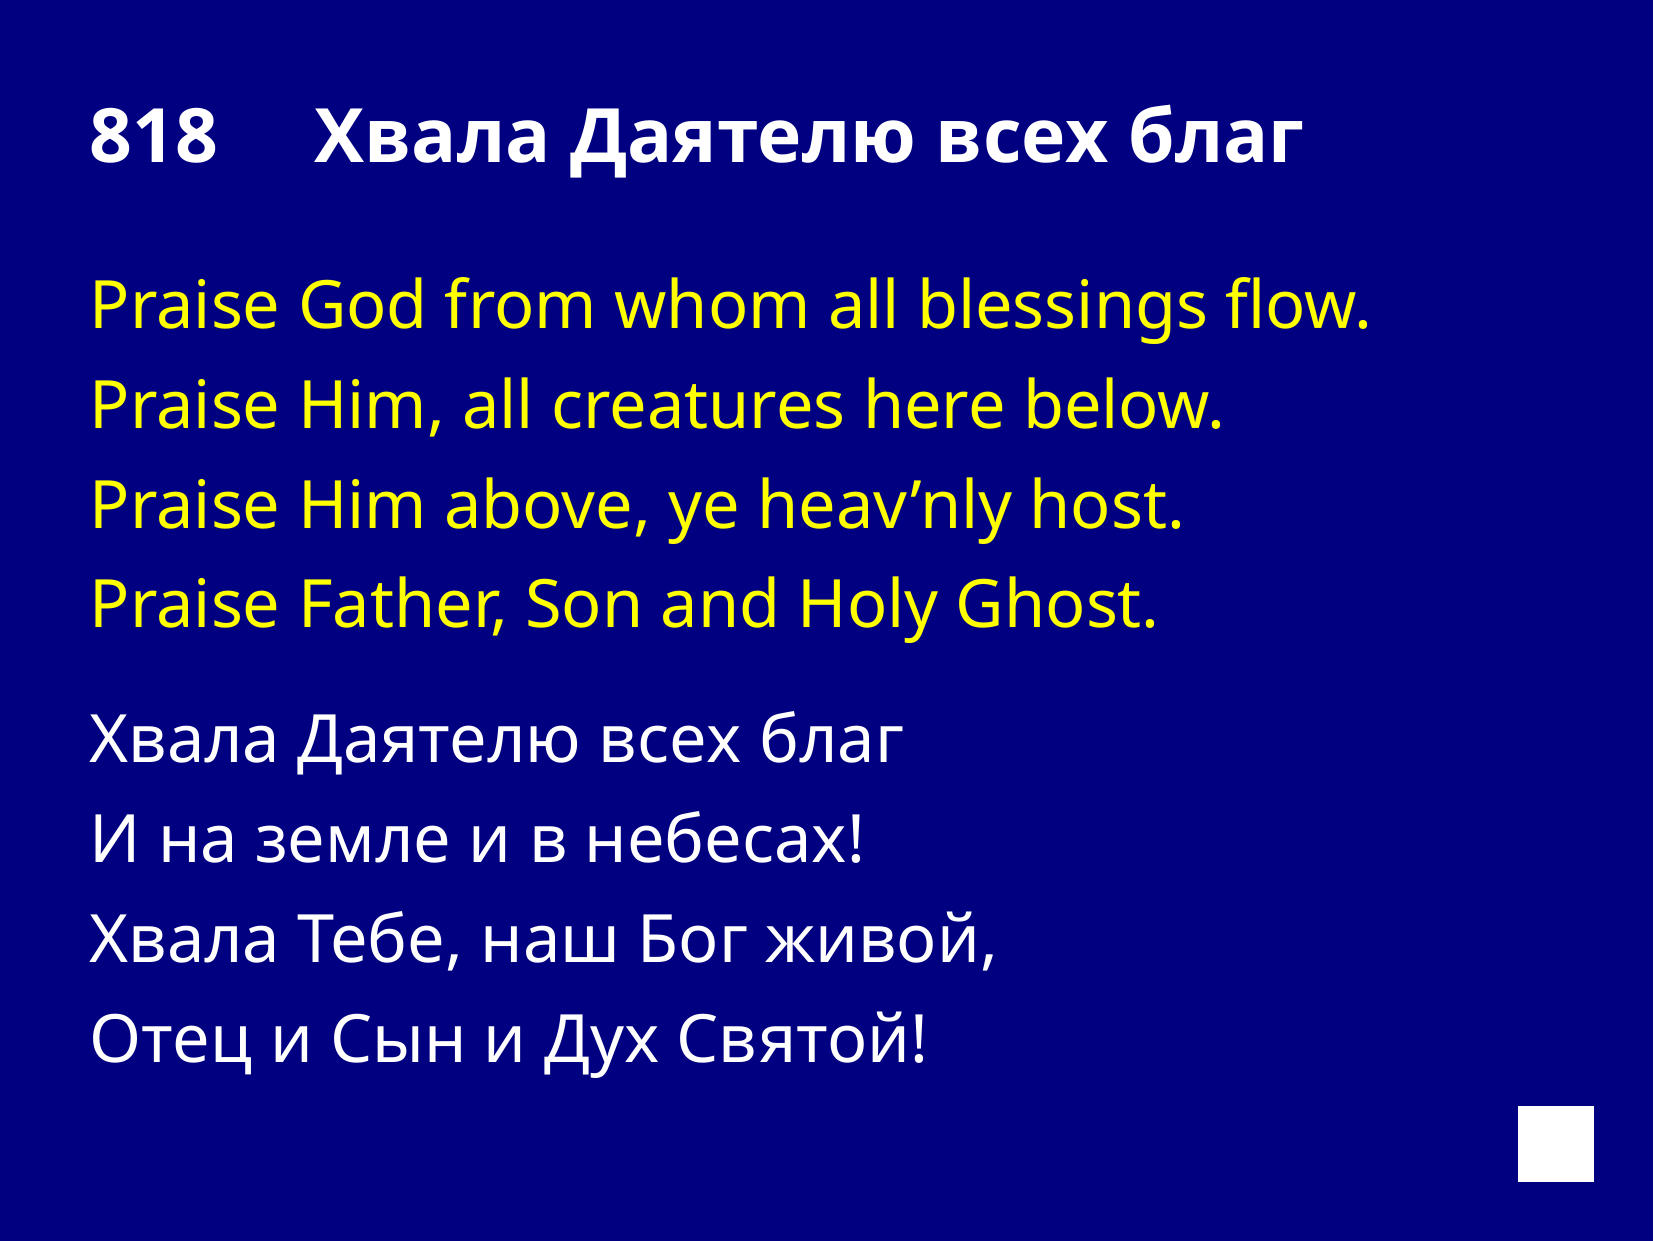

818	Хвала Даятелю всех благ
Praise God from whom all blessings flow.
Praise Him, all creatures here below.
Praise Him above, ye heav’nly host.
Praise Father, Son and Holy Ghost.
Хвала Даятелю всех благ
И на земле и в небесах!
Хвала Тебе, наш Бог живой,
Отец и Сын и Дух Святой!